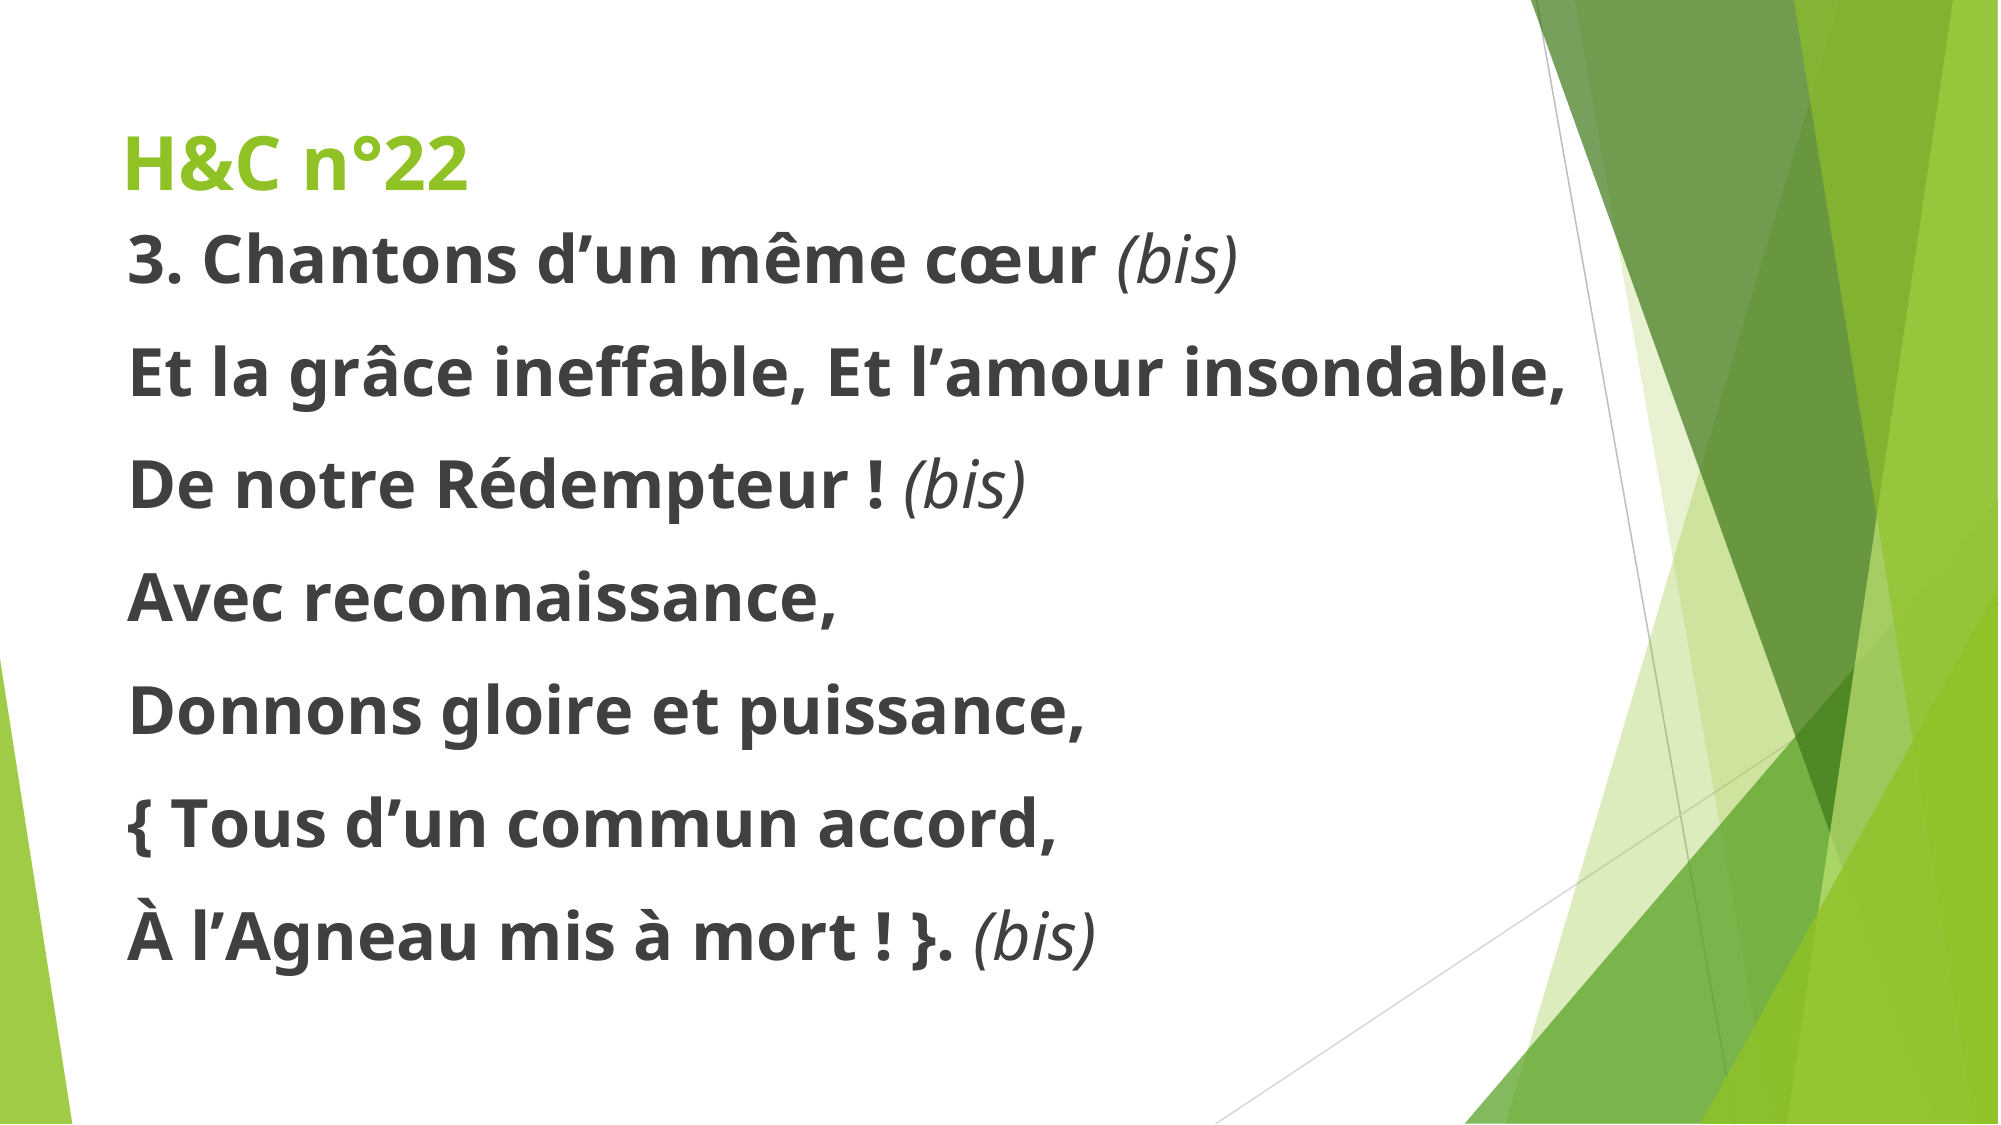

H&C n°22
3. Chantons d’un même cœur (bis)
Et la grâce ineffable, Et l’amour insondable,
De notre Rédempteur ! (bis)
Avec reconnaissance,
Donnons gloire et puissance,
{ Tous d’un commun accord,
À l’Agneau mis à mort ! }. (bis)